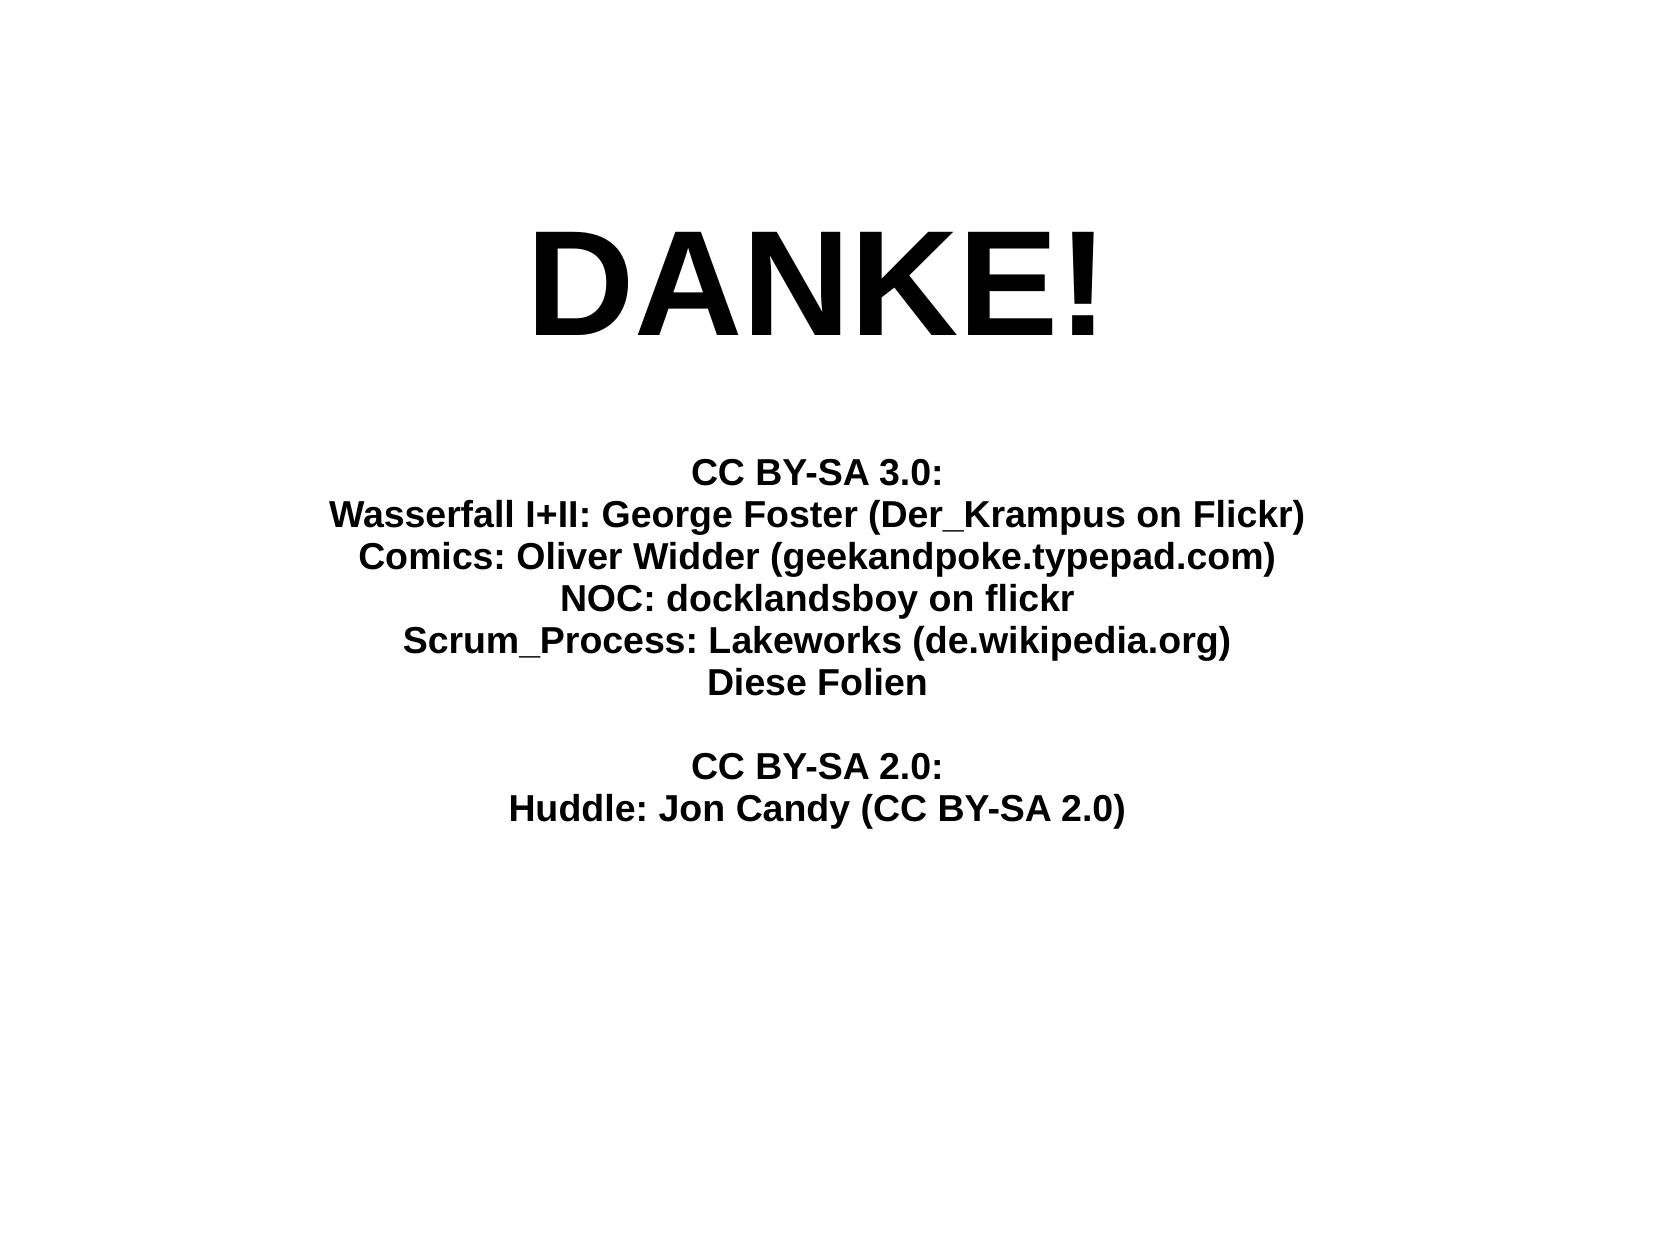

DANKE!
CC BY-SA 3.0:
Wasserfall I+II: George Foster (Der_Krampus on Flickr)
Comics: Oliver Widder (geekandpoke.typepad.com)
NOC: docklandsboy on flickr
Scrum_Process: Lakeworks (de.wikipedia.org)
Diese Folien
CC BY-SA 2.0:
Huddle: Jon Candy (CC BY-SA 2.0)